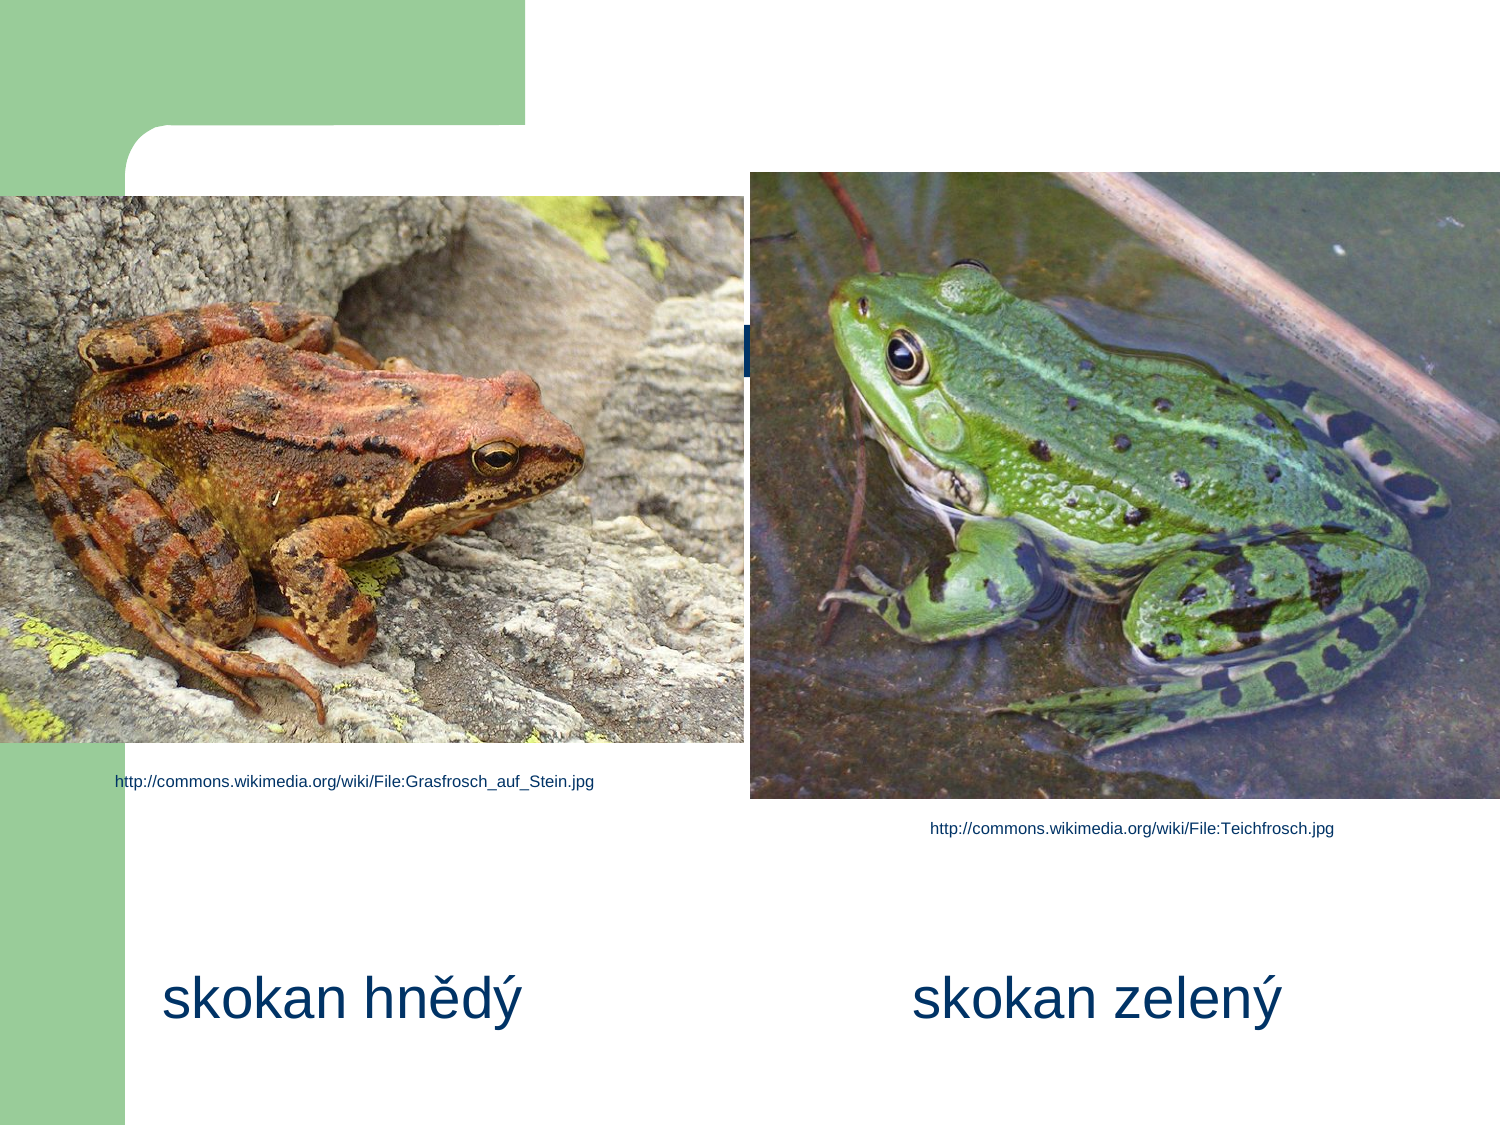

# Řád: žáby
http://commons.wikimedia.org/wiki/File:Grasfrosch_auf_Stein.jpg
http://commons.wikimedia.org/wiki/File:Teichfrosch.jpg
skokan hnědý			skokan zelený